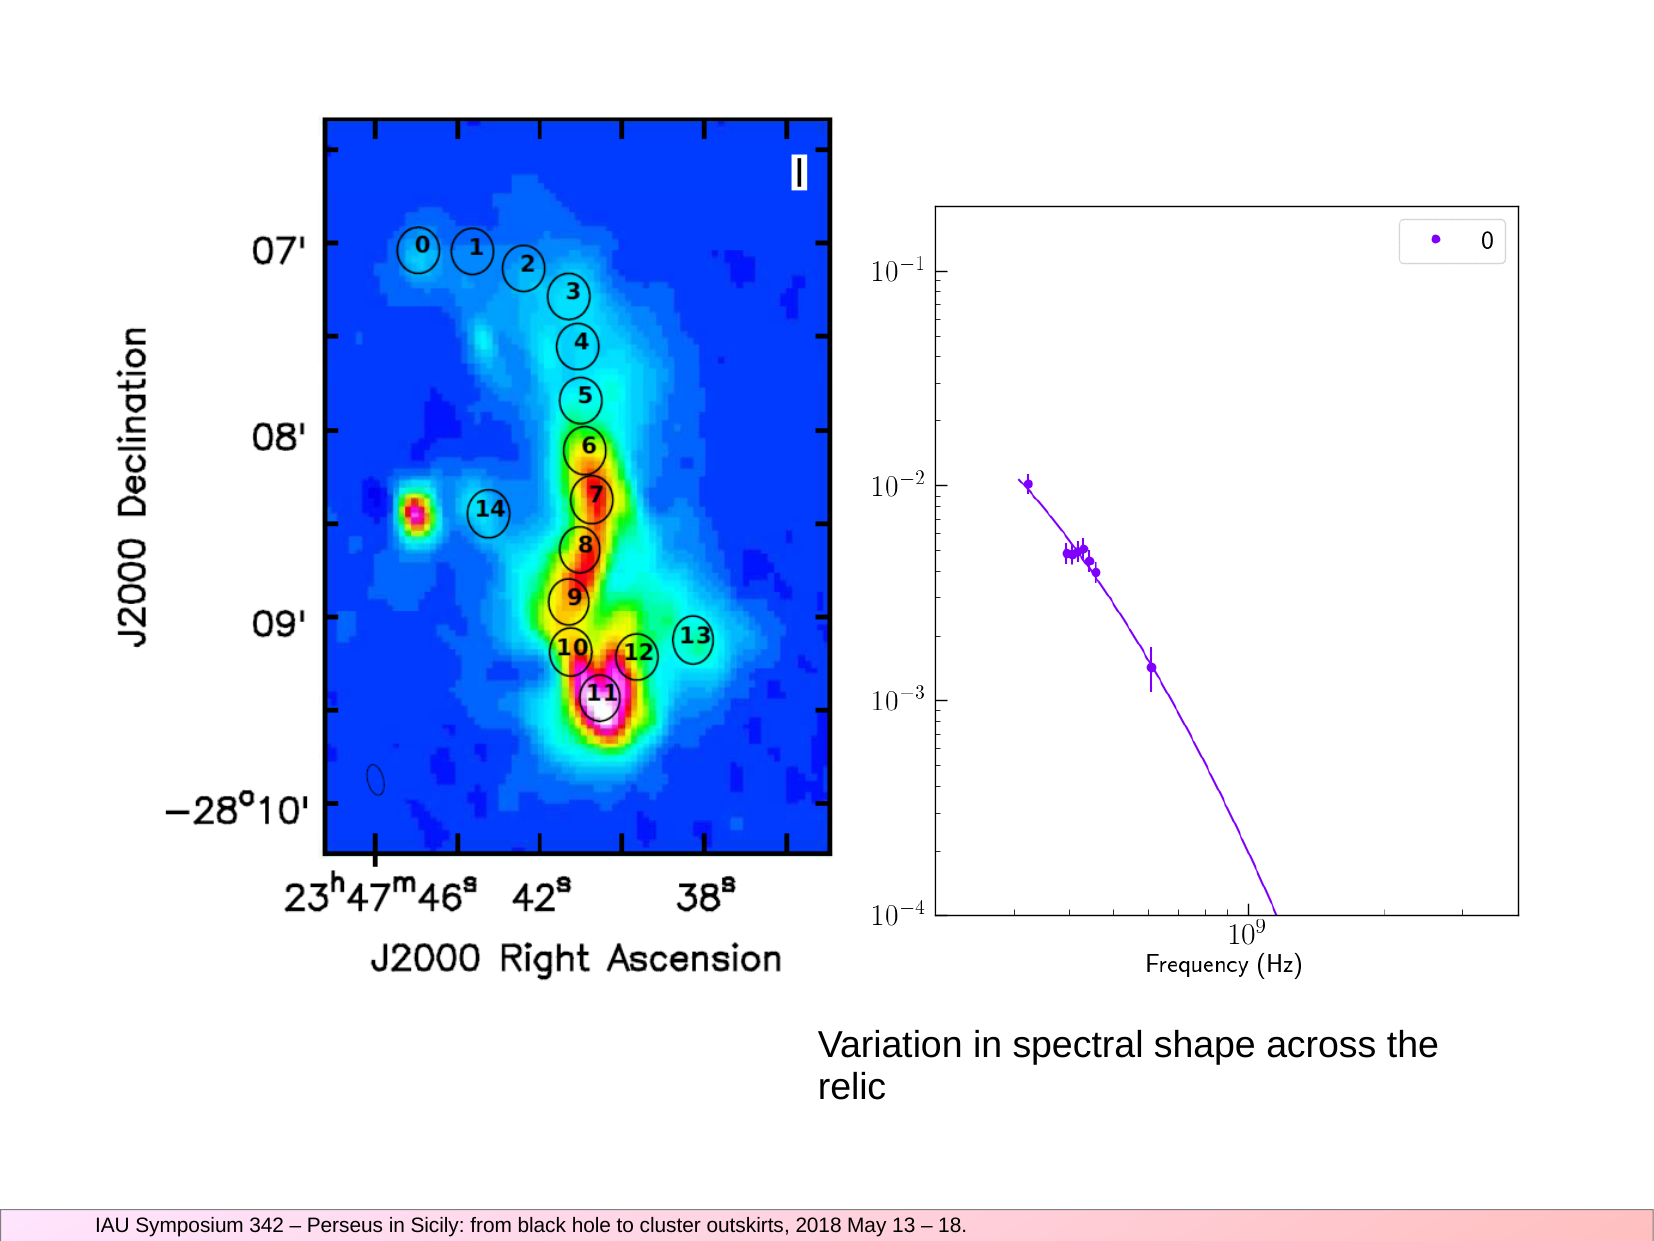

Variation in spectral shape across the relic